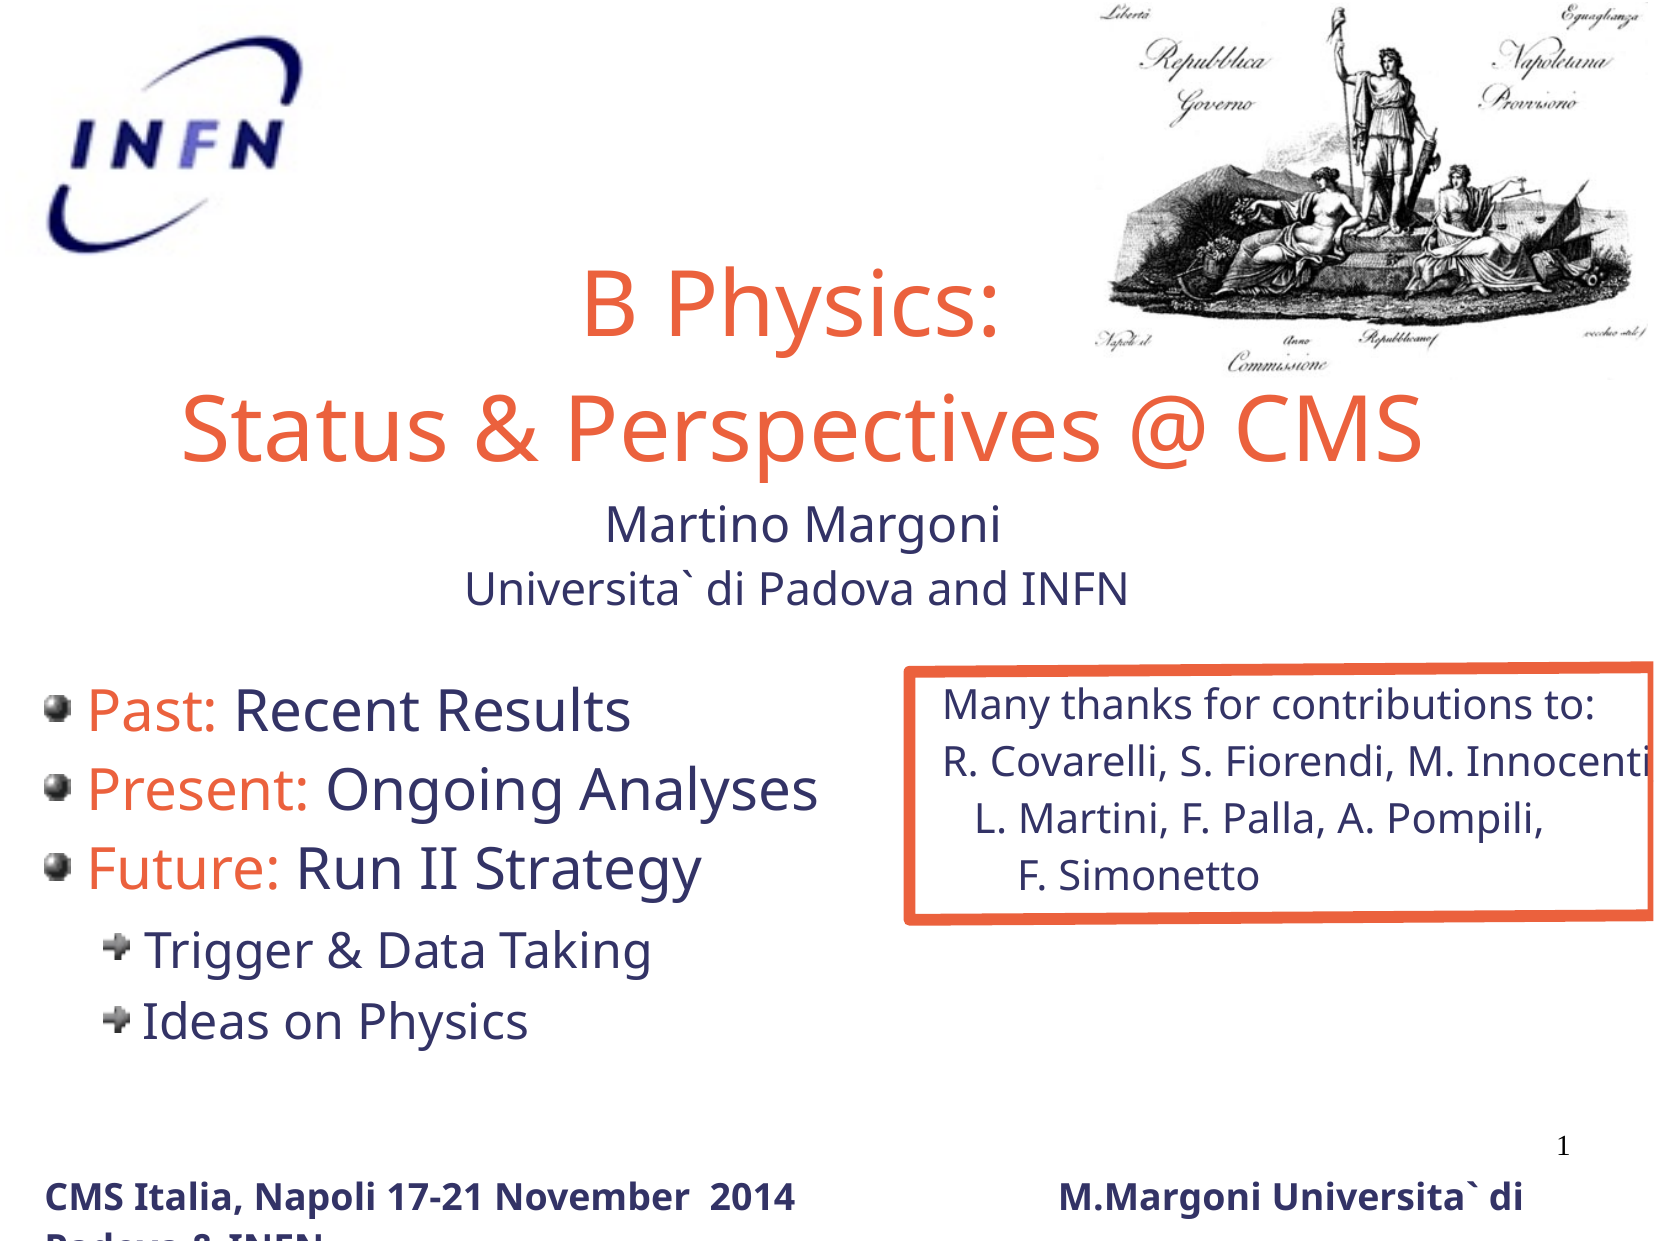

# B Physics: Status & Perspectives @ CMS Martino Margoni Universita` di Padova and INFN
 Past: Recent Results
 Present: Ongoing Analyses
 Future: Run II Strategy
 Trigger & Data Taking
 Ideas on Physics
Many thanks for contributions to:
R. Covarelli, S. Fiorendi, M. Innocenti, L. Martini, F. Palla, A. Pompili, F. Simonetto
1
CMS Italia, Napoli 17-21 November 2014 M.Margoni Universita` di Padova & INFN